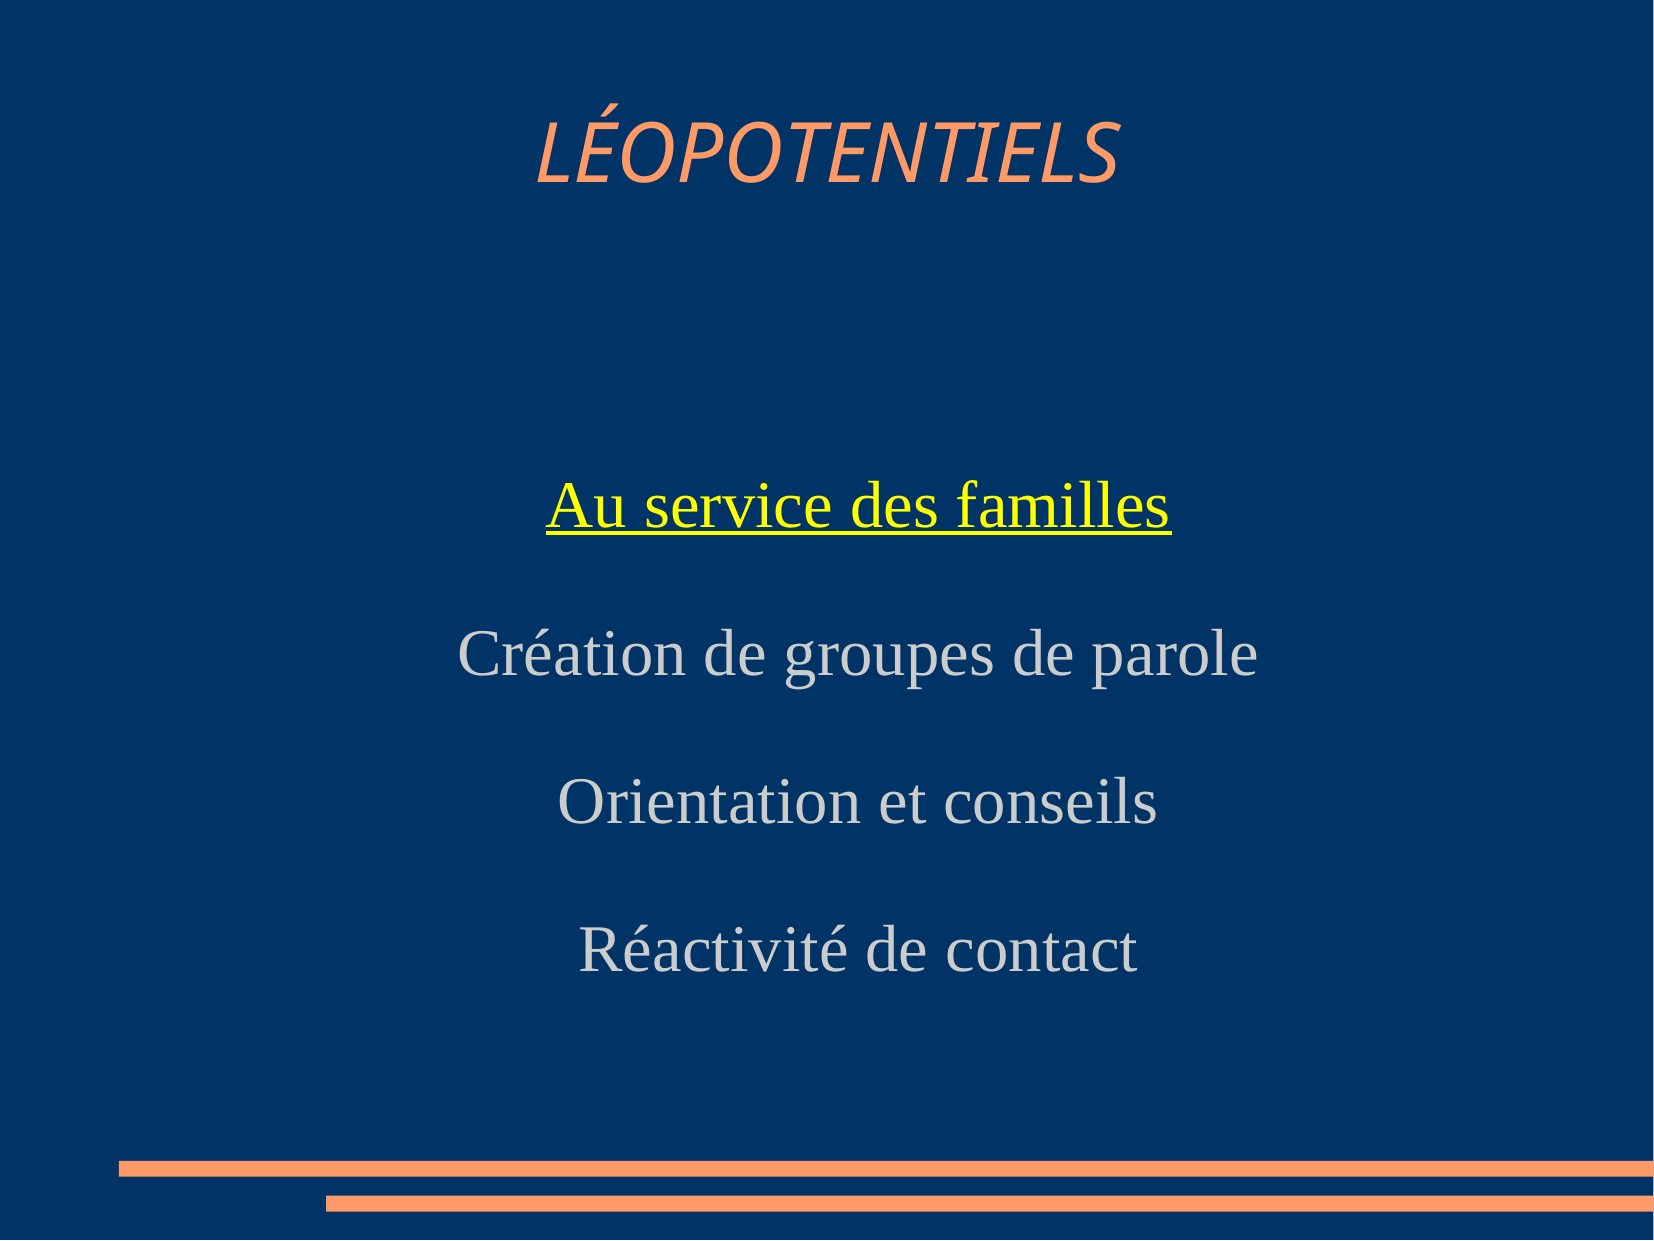

# LÉOPOTENTIELS
Au service des familles
Création de groupes de parole
Orientation et conseils
Réactivité de contact